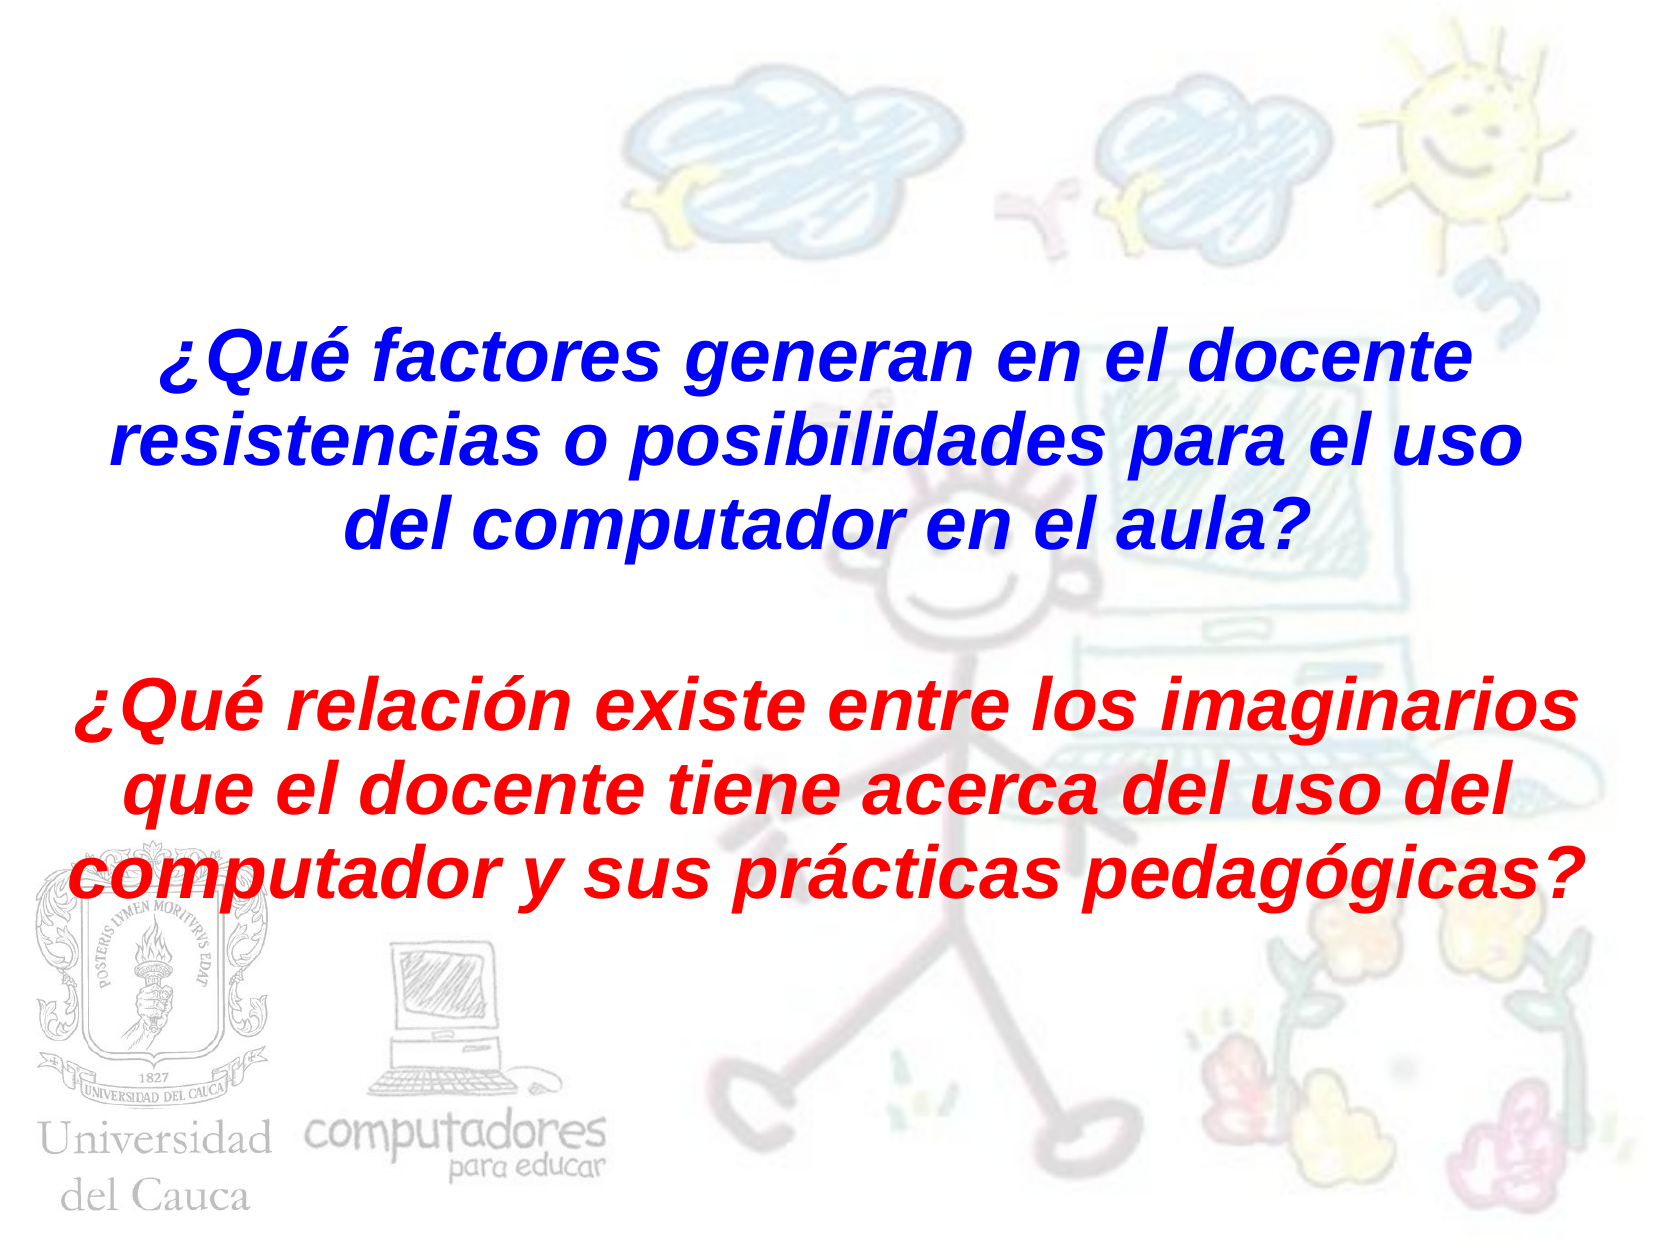

¿Qué factores generan en el docente
resistencias o posibilidades para el uso
del computador en el aula?
¿Qué relación existe entre los imaginarios
que el docente tiene acerca del uso del
computador y sus prácticas pedagógicas?